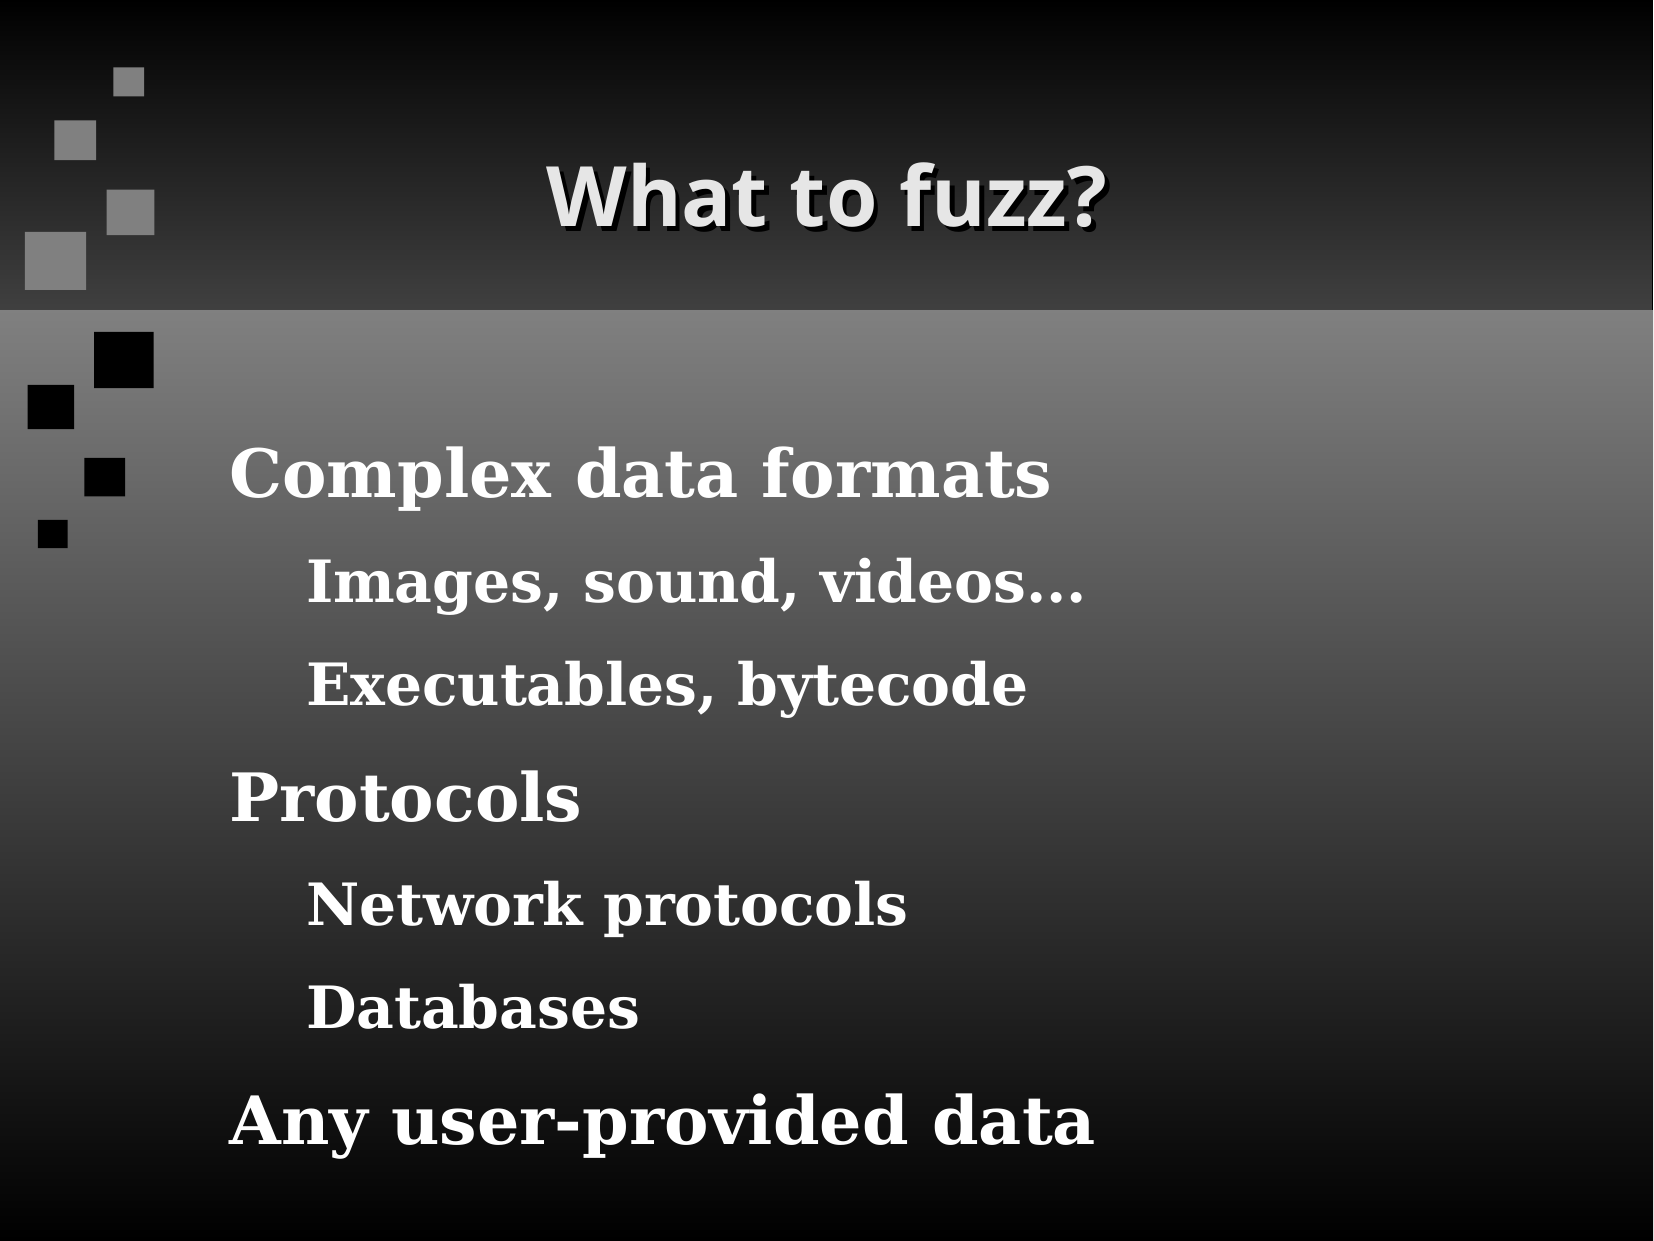

# What to fuzz?
Complex data formats
Images, sound, videos...
Executables, bytecode
Protocols
Network protocols
Databases
Any user-provided data